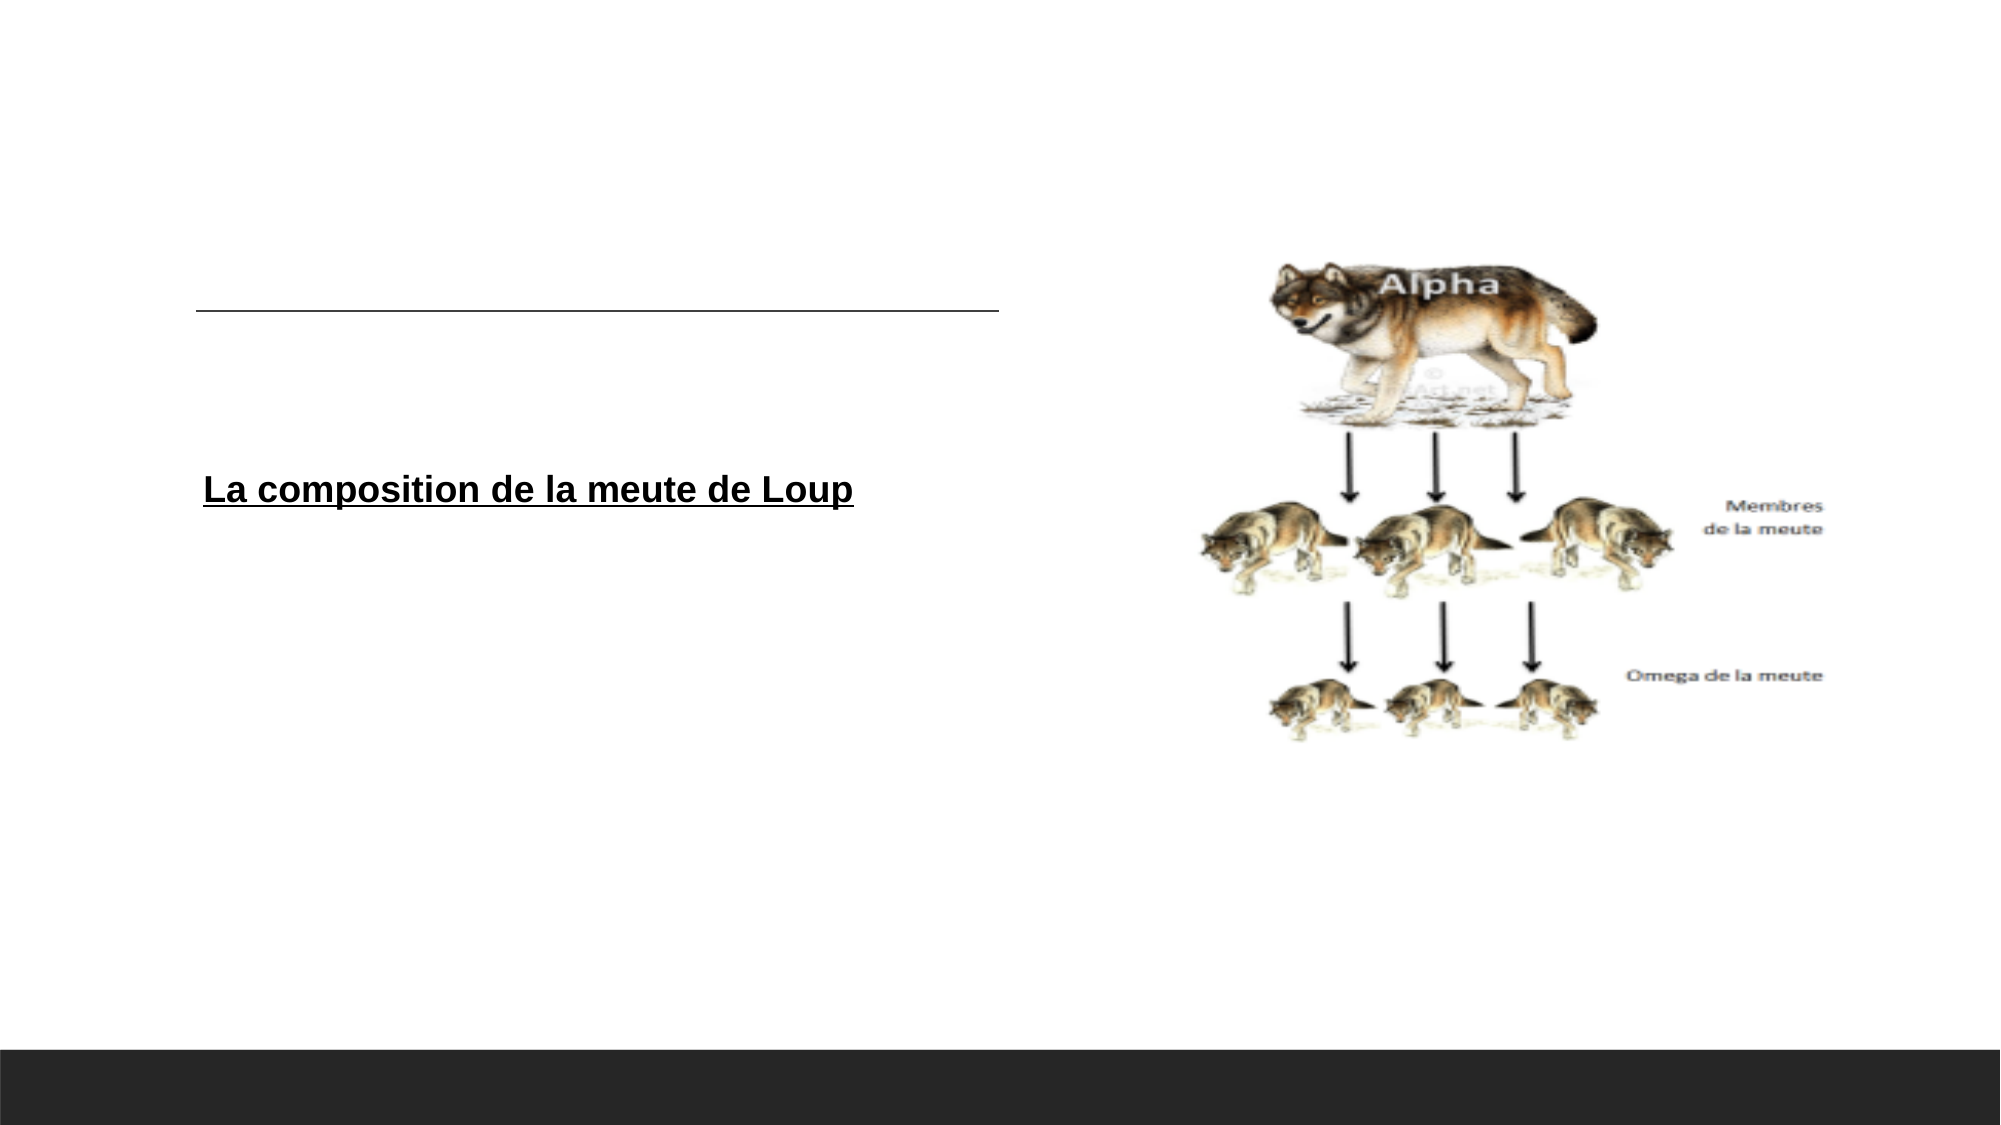

La composition de la meute de Loup